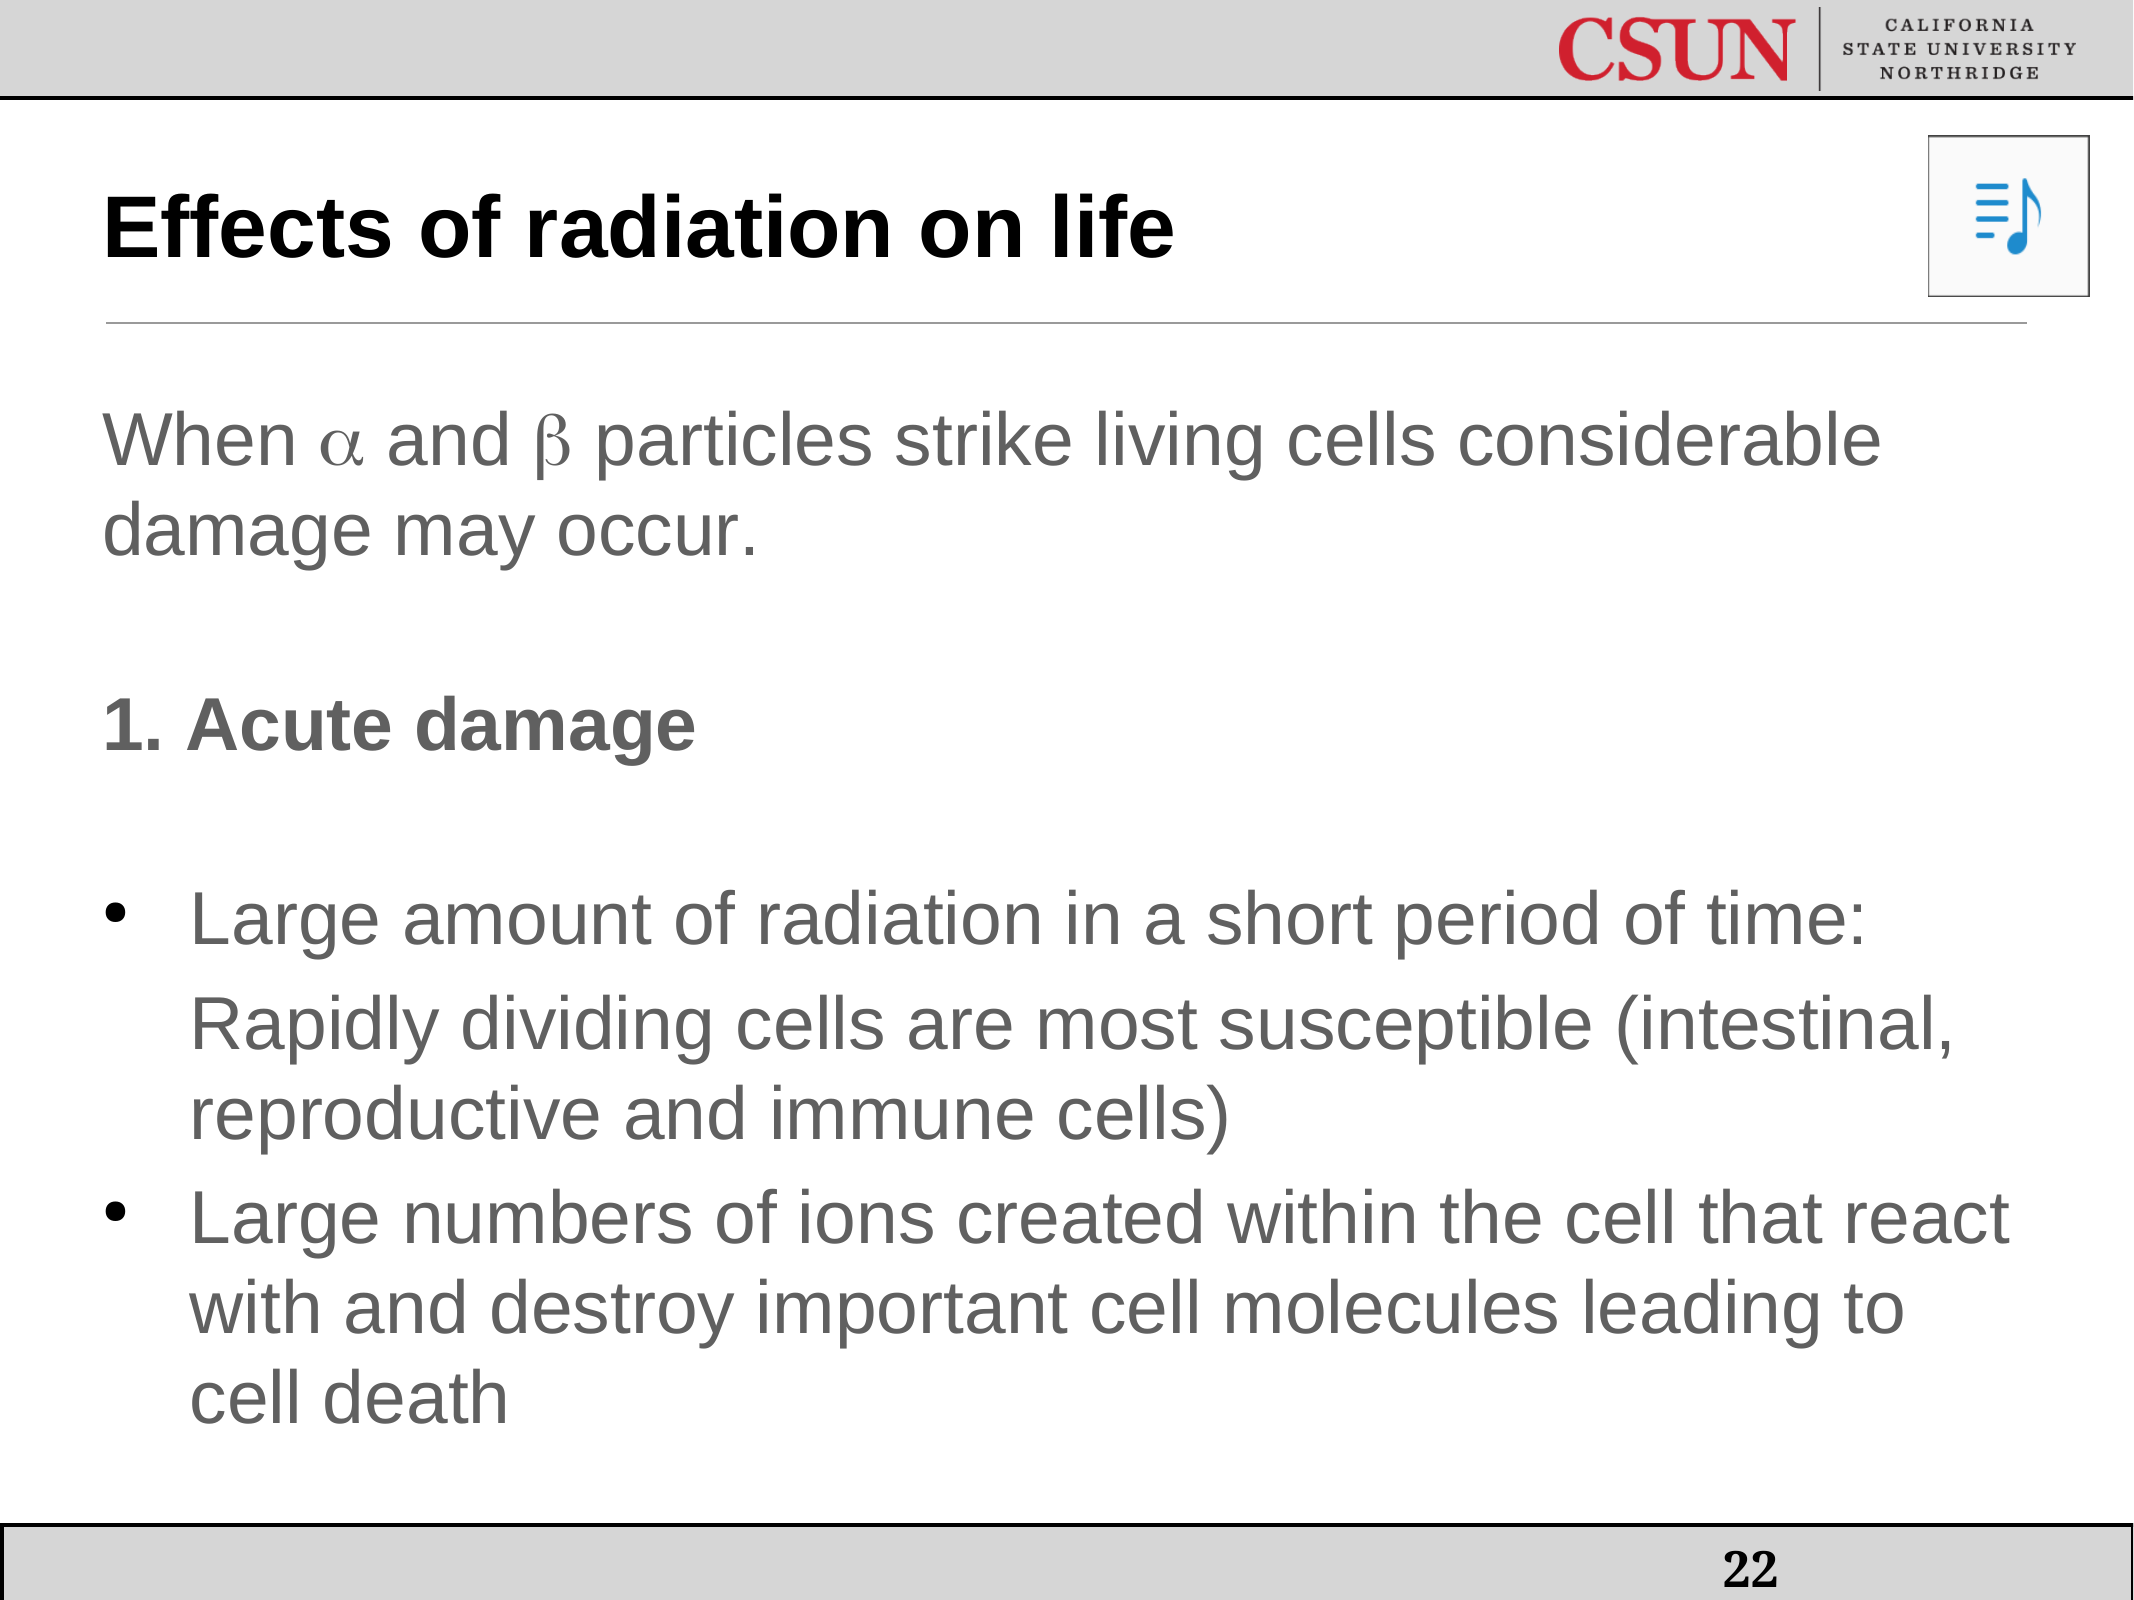

# Effects of radiation on life
When  and  particles strike living cells considerable damage may occur.
1. Acute damage
Large amount of radiation in a short period of time:
Rapidly dividing cells are most susceptible (intestinal, reproductive and immune cells)
Large numbers of ions created within the cell that react with and destroy important cell molecules leading to cell death
22